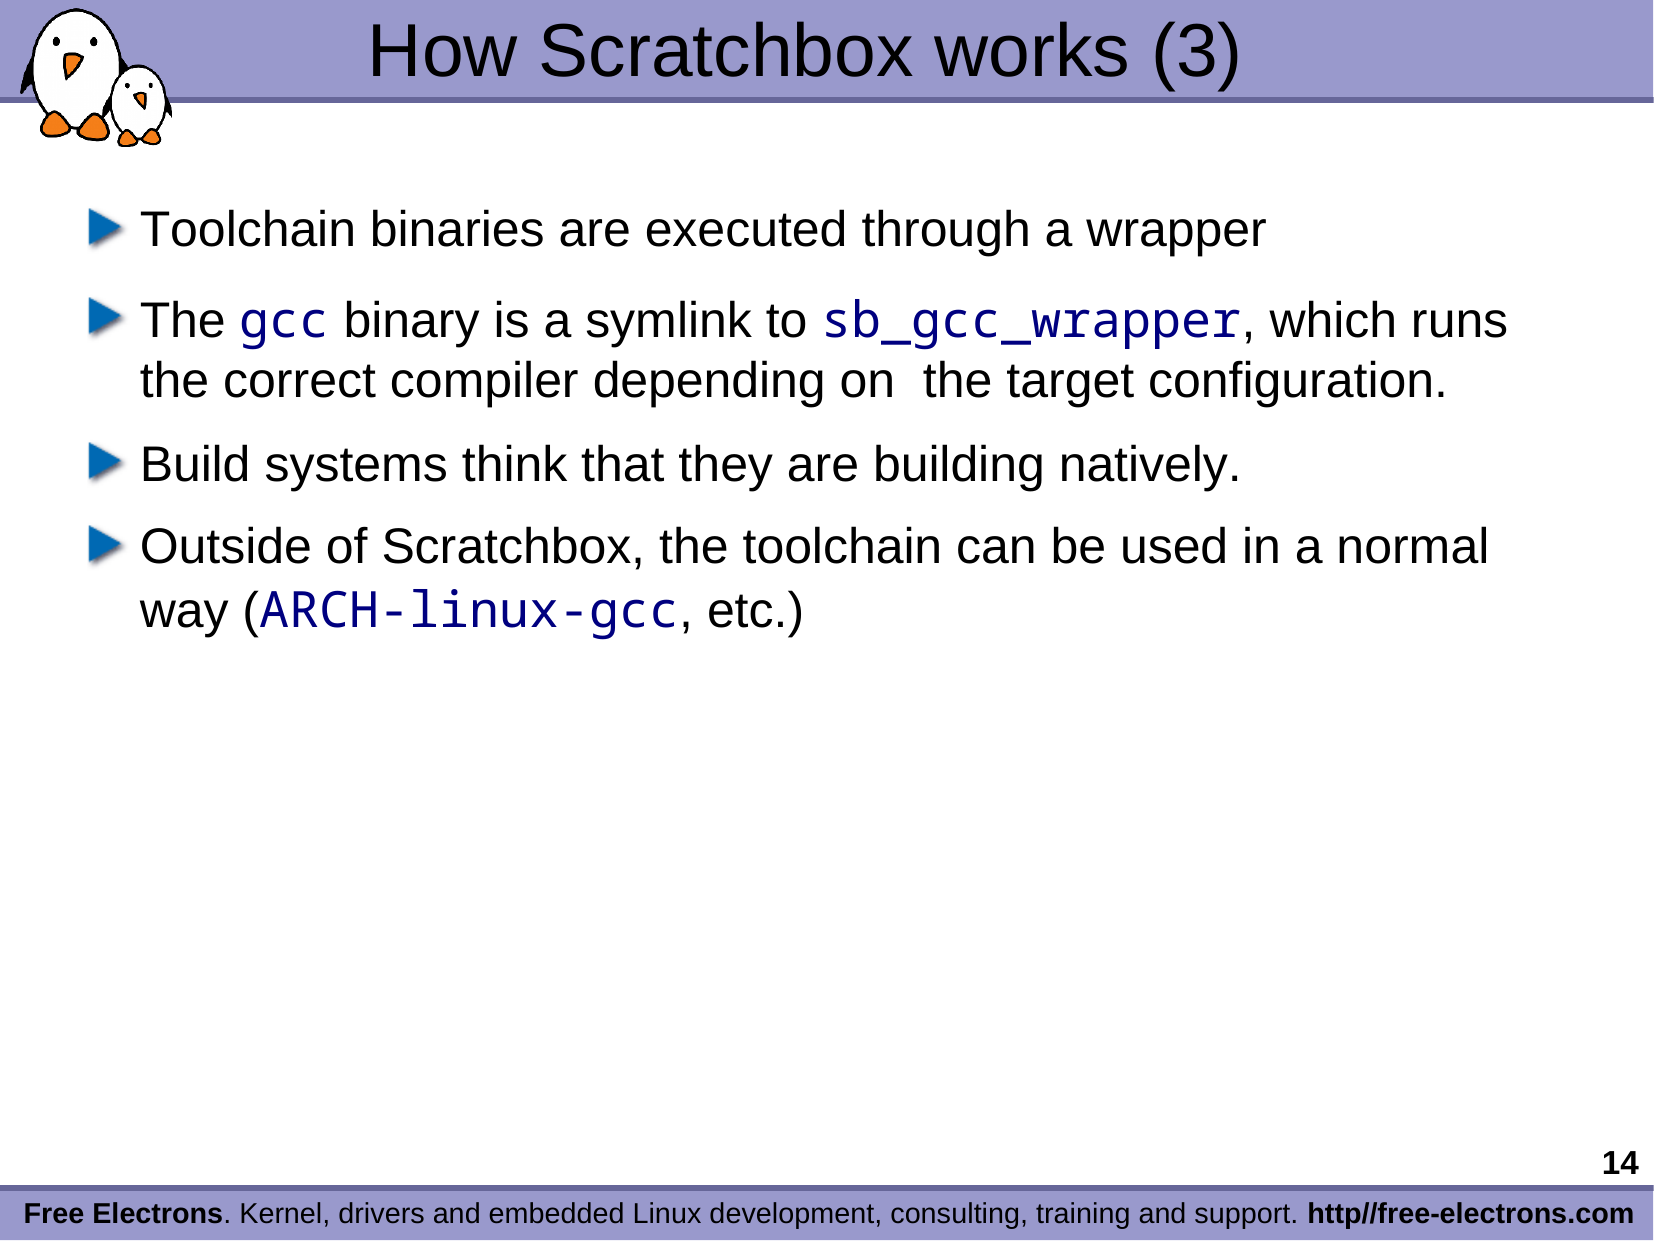

# How Scratchbox works (3)
Toolchain binaries are executed through a wrapper
The gcc binary is a symlink to sb_gcc_wrapper, which runs the correct compiler depending on the target configuration.
Build systems think that they are building natively.
Outside of Scratchbox, the toolchain can be used in a normal way (ARCH-linux-gcc, etc.)